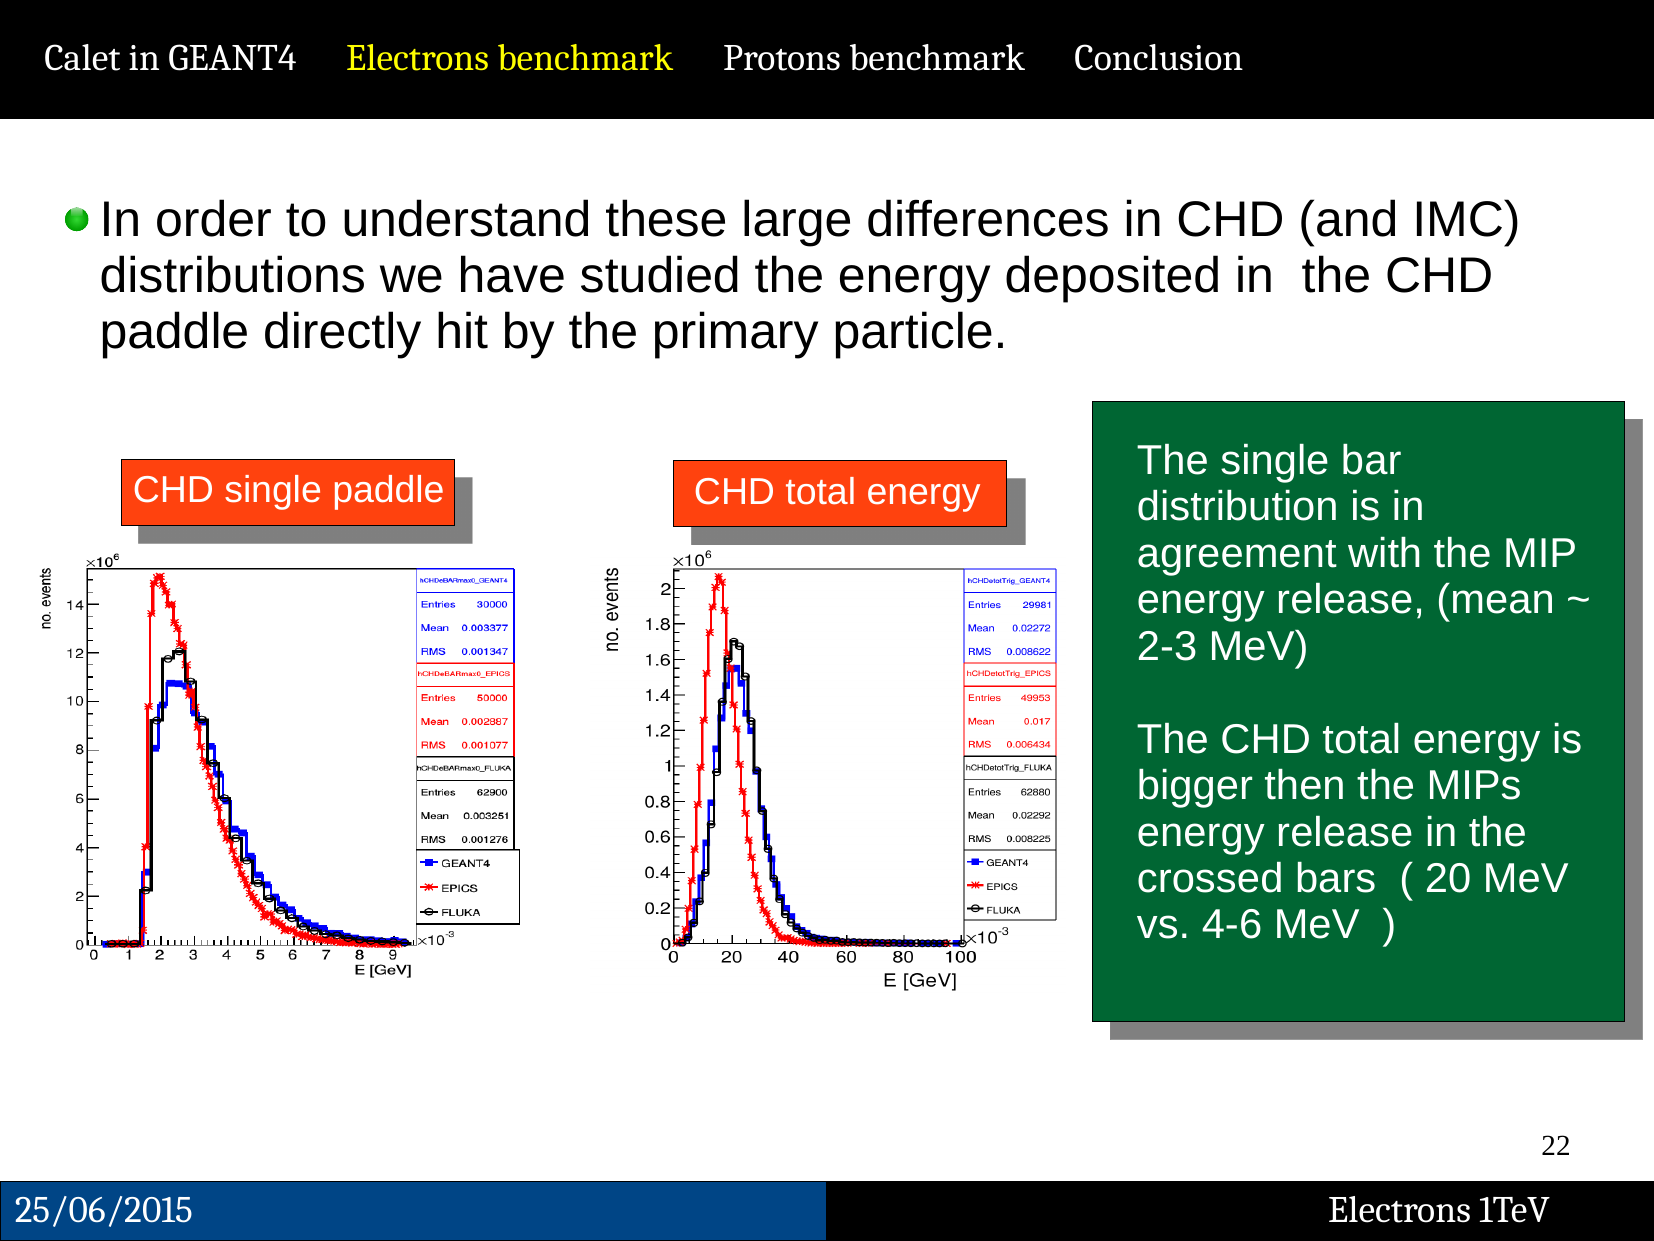

Calet in GEANT4 Electrons benchmark Protons benchmark Conclusion
In order to understand these large differences in CHD (and IMC) distributions we have studied the energy deposited in the CHD paddle directly hit by the primary particle.
The single bar distribution is in agreement with the MIP energy release, (mean ~ 2-3 MeV)
The CHD total energy is bigger then the MIPs energy release in the crossed bars ( 20 MeV vs. 4-6 MeV )
CHD single paddle
CHD total energy
22
25/06/2015
Electrons 1TeV